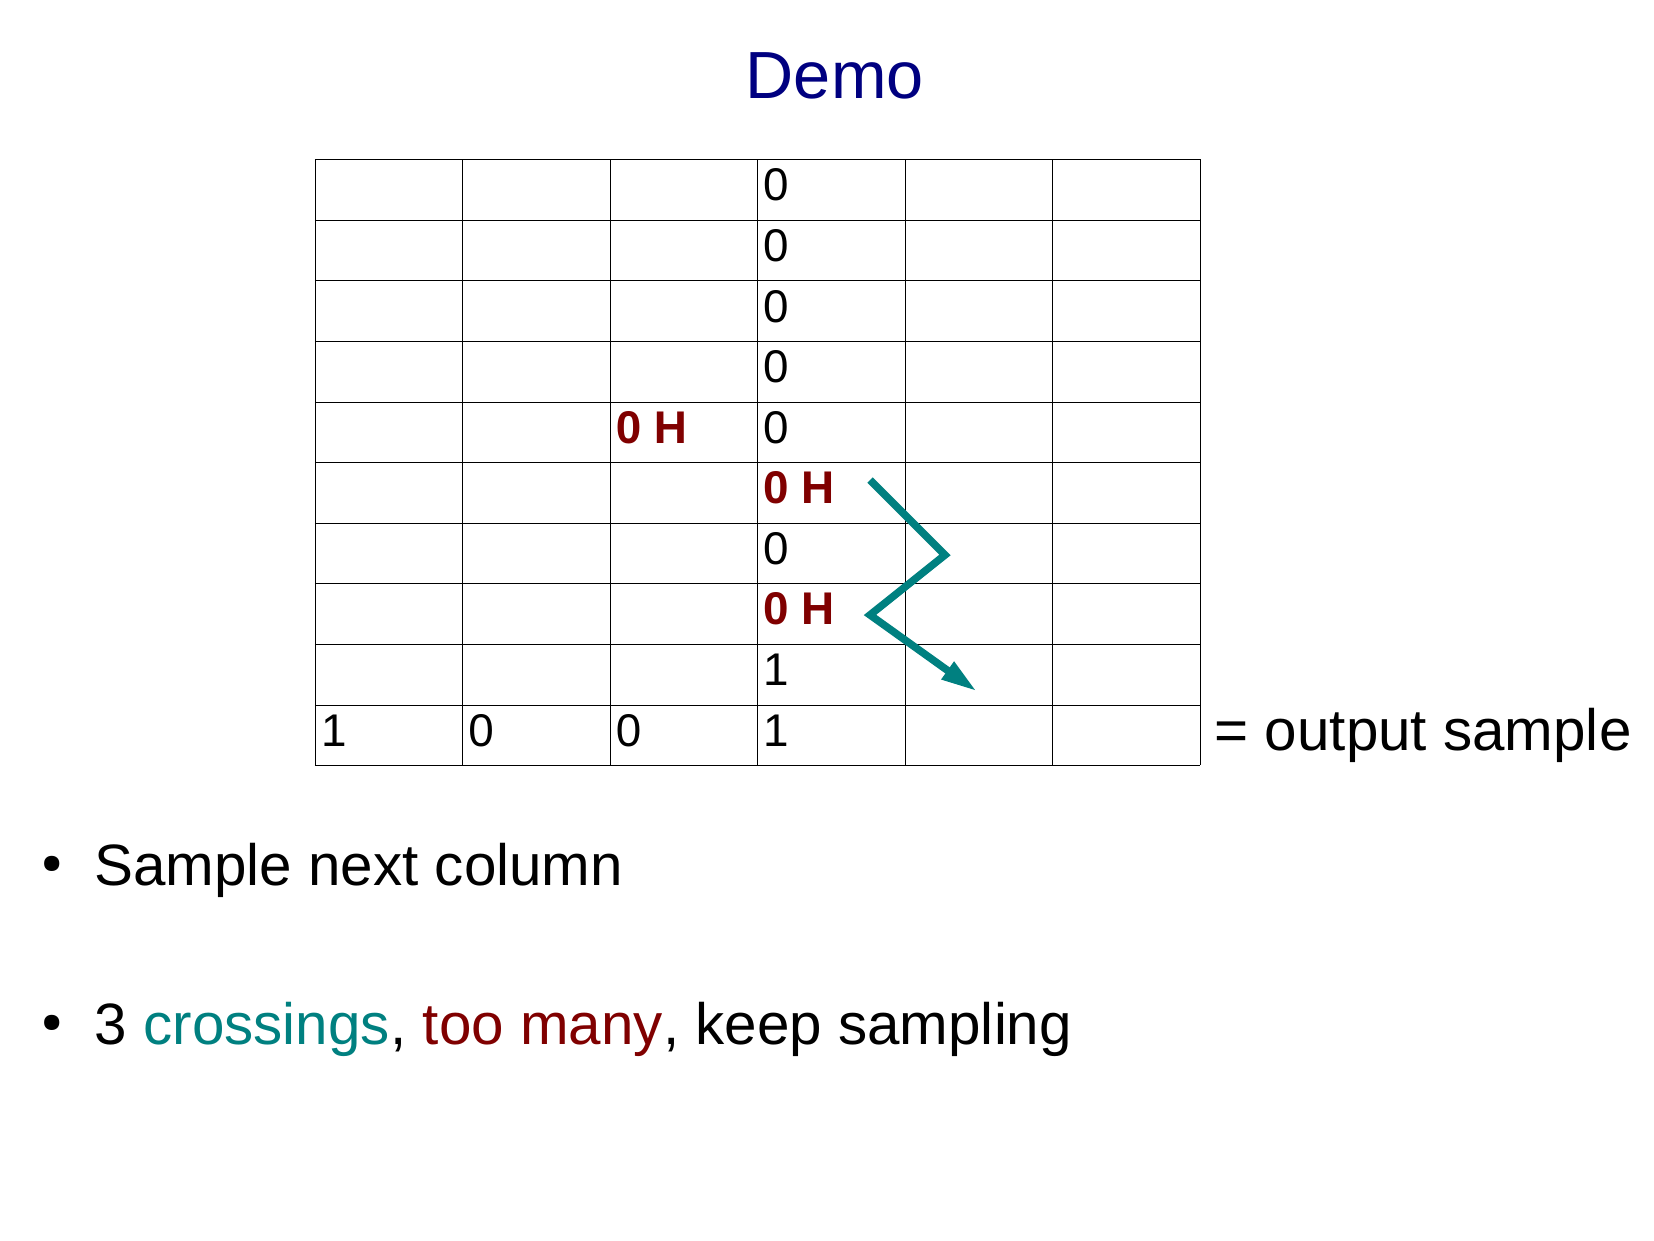

Demo
| | | | 0 | | |
| --- | --- | --- | --- | --- | --- |
| | | | 0 | | |
| | | | 0 | | |
| | | | 0 | | |
| | | 0 H | 0 | | |
| | | | 0 H | | |
| | | | 0 | | |
| | | | 0 H | | |
| | | | 1 | | |
| 1 | 0 | 0 | 1 | | |
= output sample
# Sample next column
3 crossings, too many, keep sampling